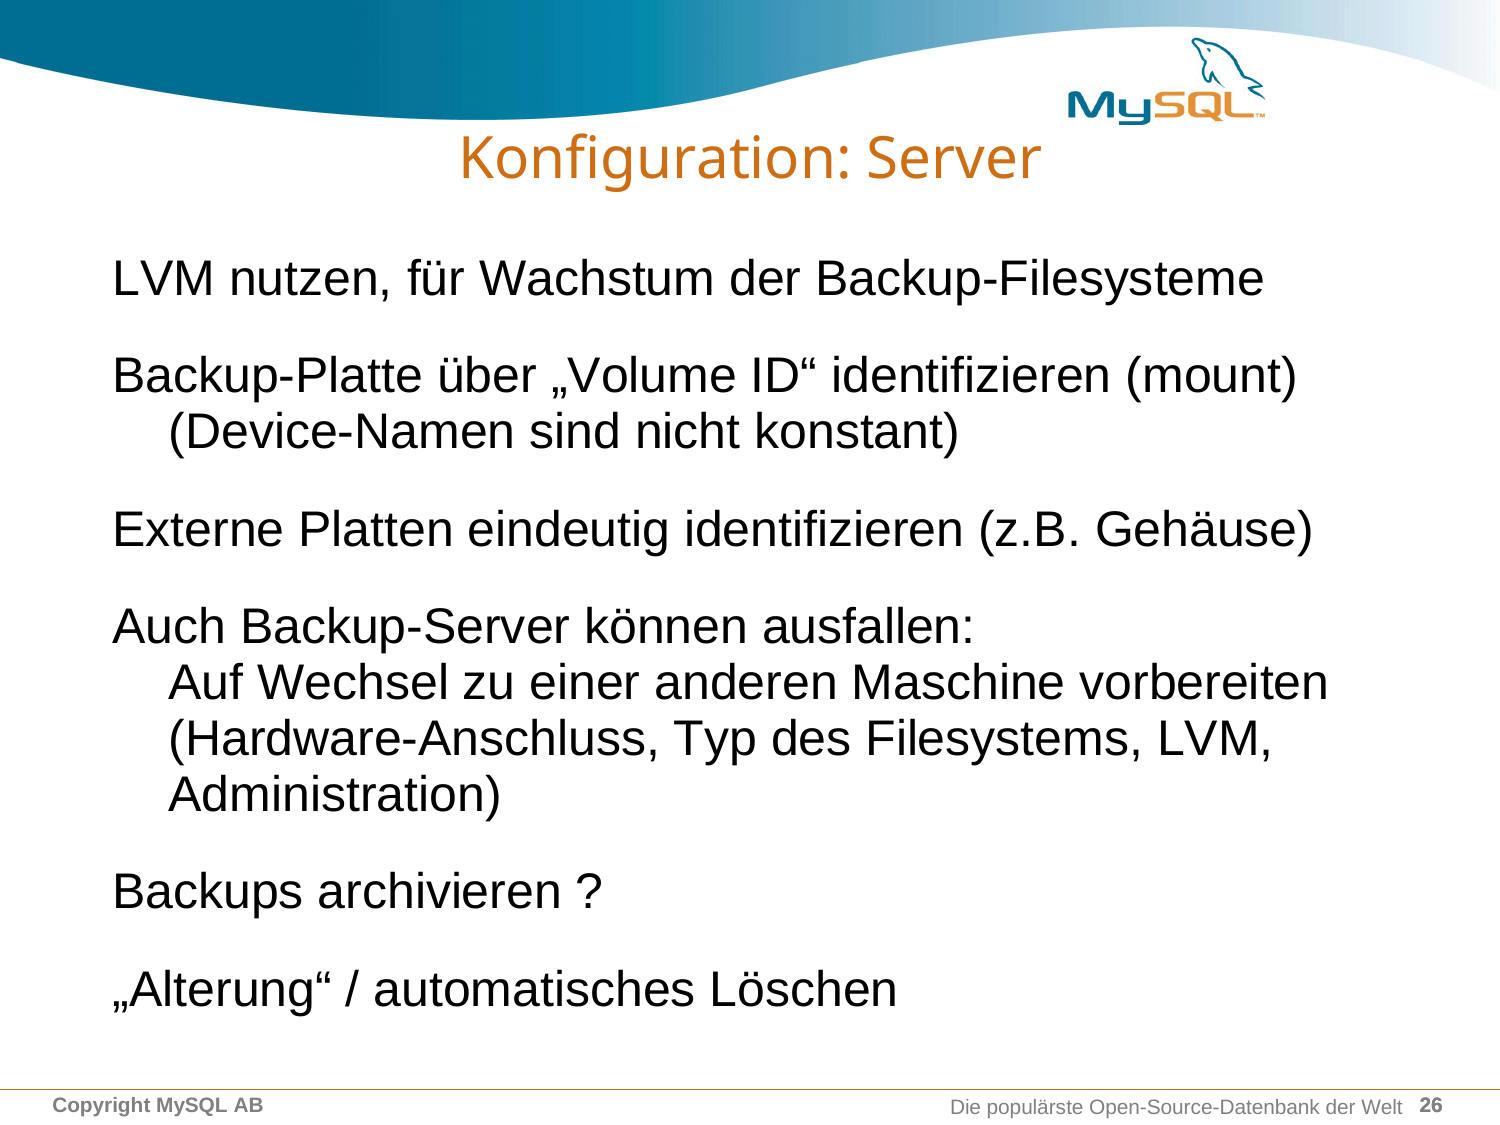

# Konfiguration: Server
LVM nutzen, für Wachstum der Backup-Filesysteme
Backup-Platte über „Volume ID“ identifizieren (mount)
(Device-Namen sind nicht konstant)
Externe Platten eindeutig identifizieren (z.B. Gehäuse)
Auch Backup-Server können ausfallen:
Auf Wechsel zu einer anderen Maschine vorbereiten
(Hardware-Anschluss, Typ des Filesystems, LVM, Administration)
Backups archivieren ?
„Alterung“ / automatisches Löschen